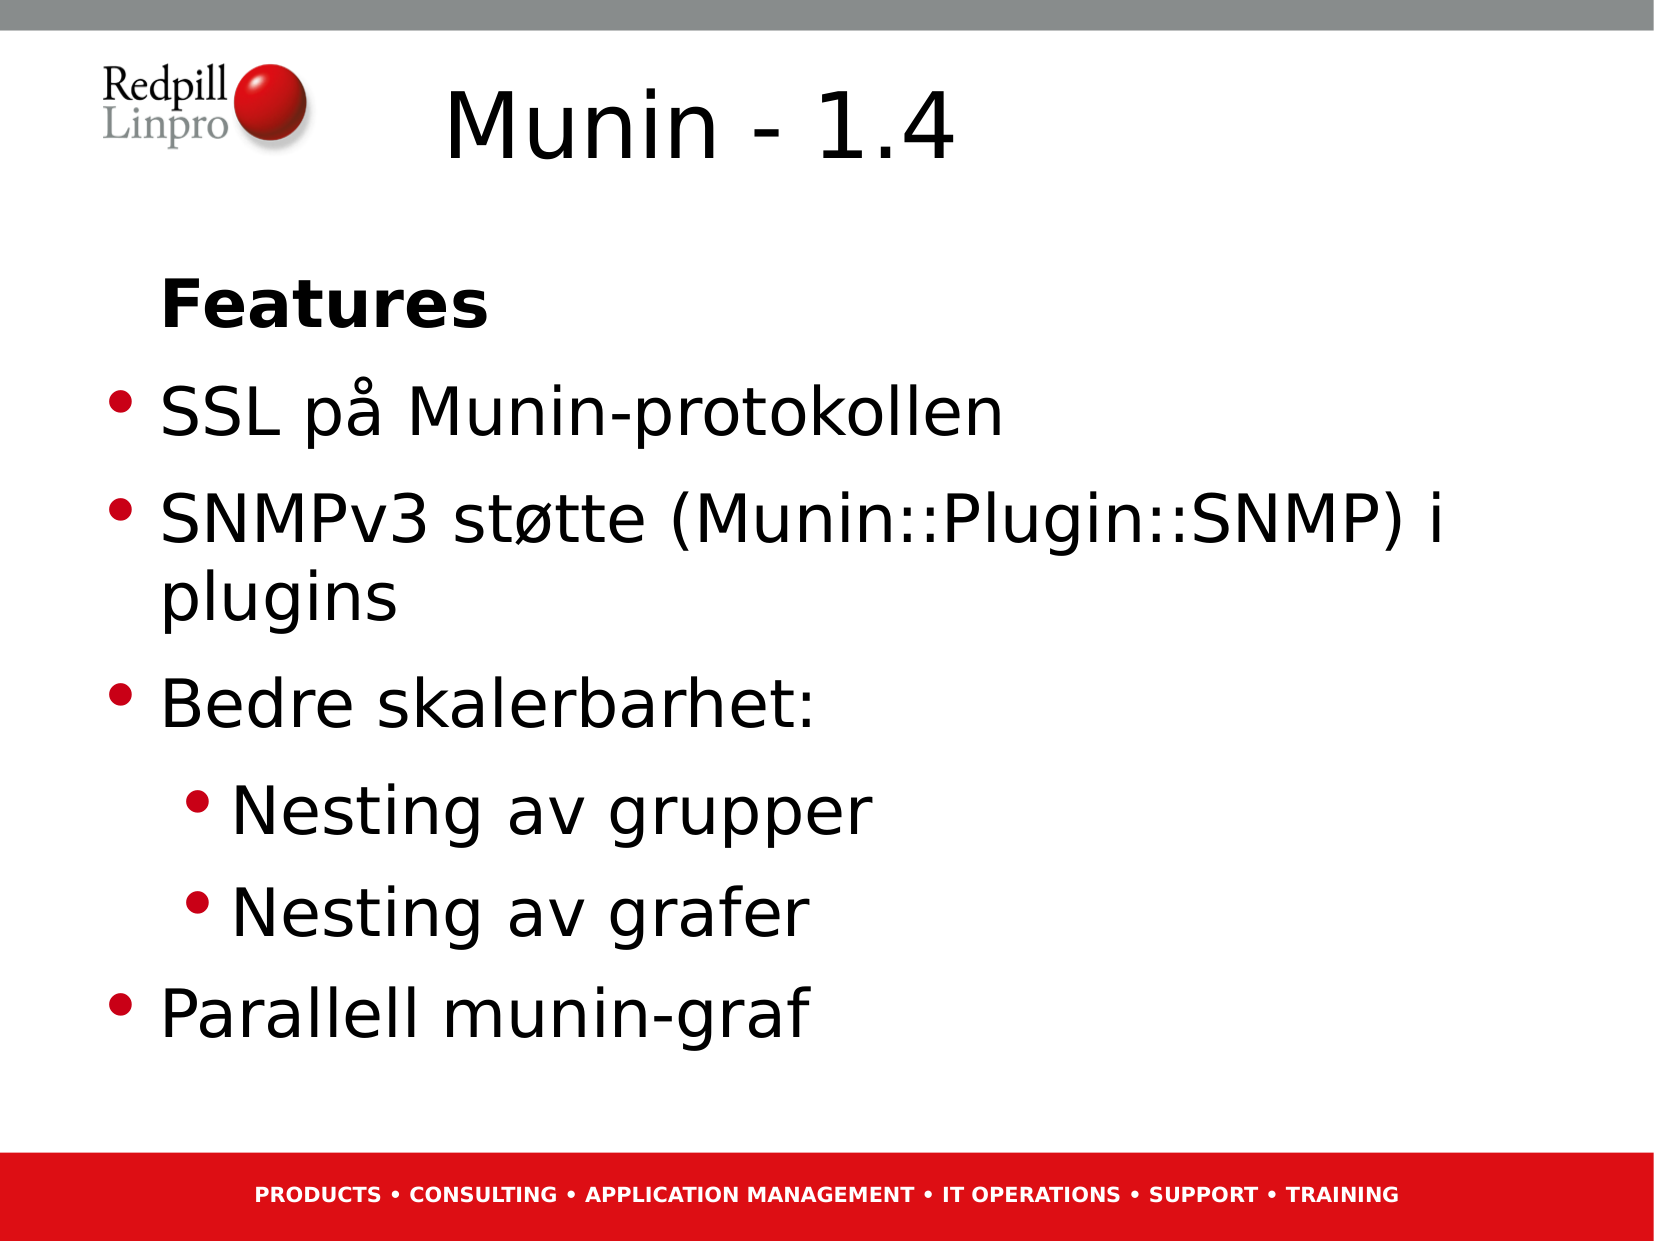

Munin - 1.4
# Features
SSL på Munin-protokollen
SNMPv3 støtte (Munin::Plugin::SNMP) i plugins
Bedre skalerbarhet:
Nesting av grupper
Nesting av grafer
Parallell munin-graf